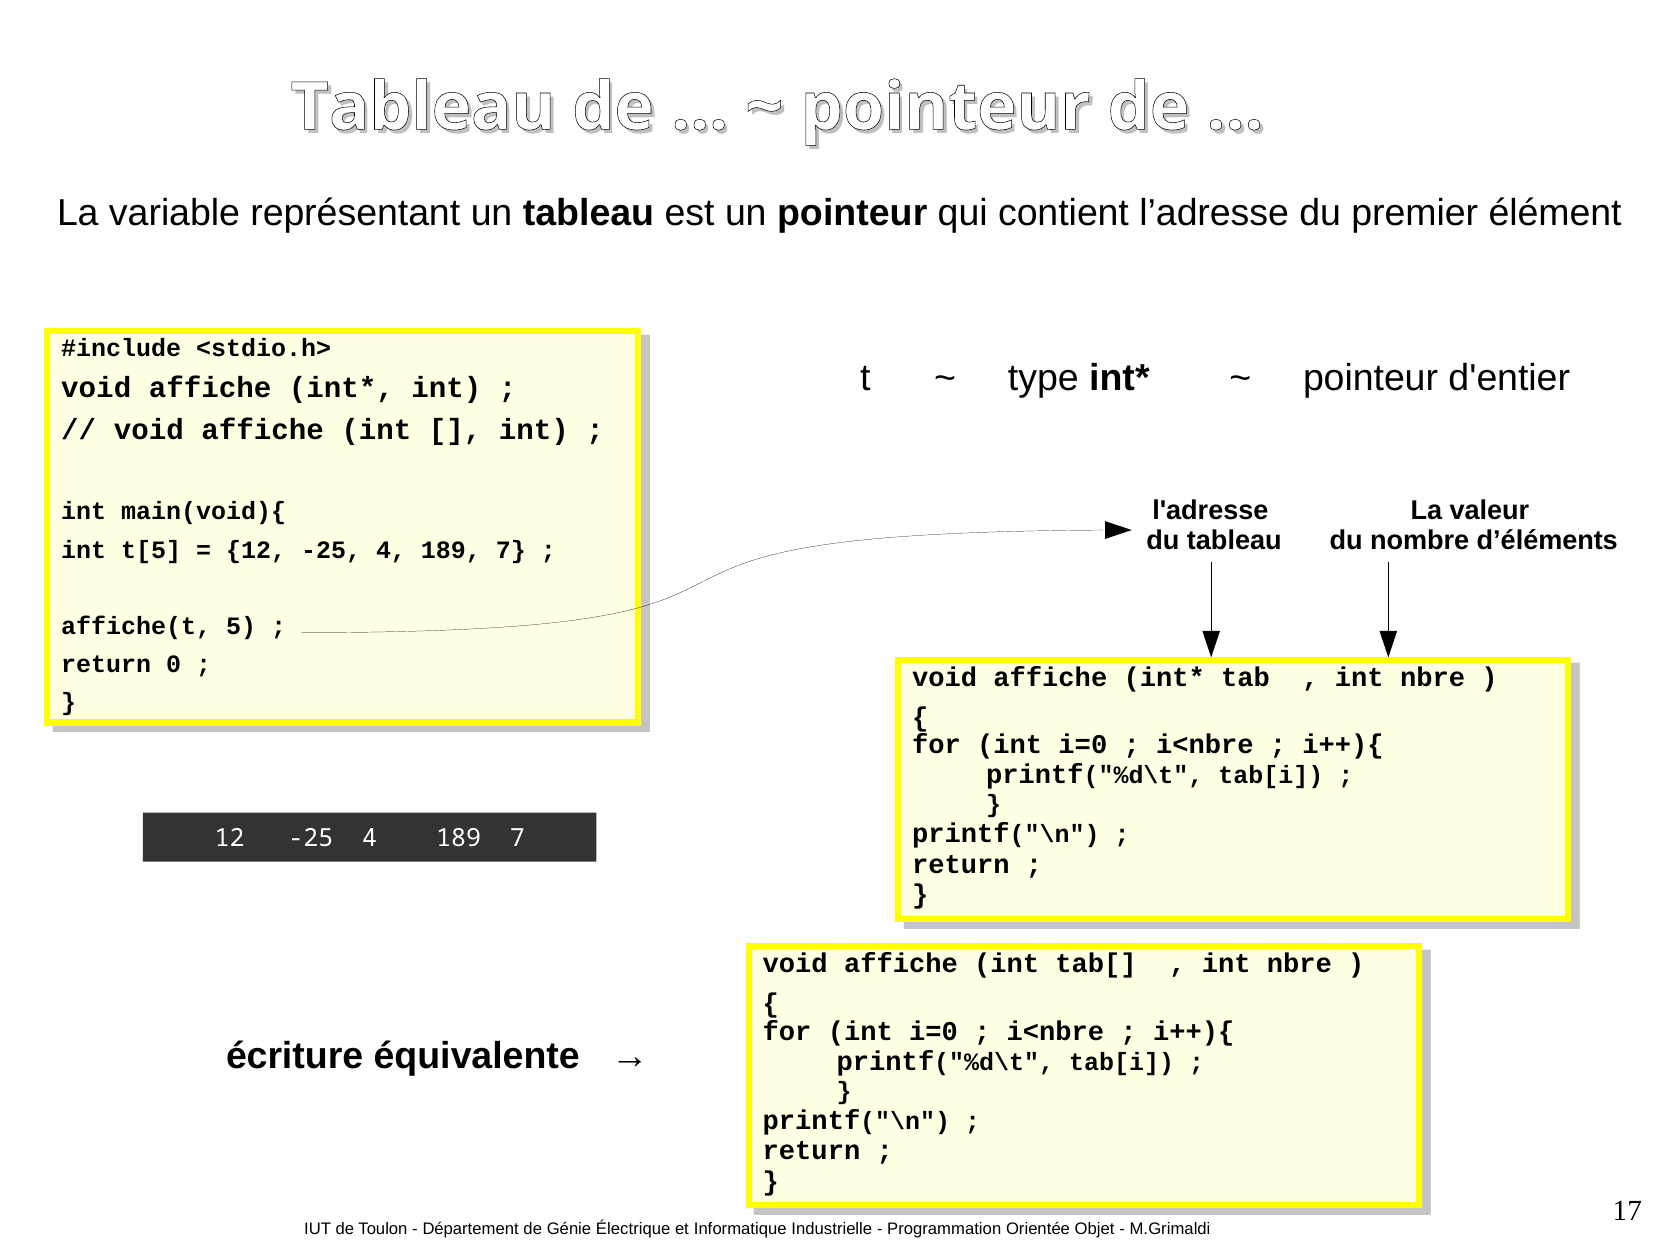

# Tableau de ... ~ pointeur de ...
La variable représentant un tableau est un pointeur qui contient l’adresse du premier élément
#include <stdio.h>
void affiche (int*, int) ;
// void affiche (int [], int) ;
int main(void){
int t[5] = {12, -25, 4, 189, 7} ;
affiche(t, 5) ;
return 0 ;
}
t	~	type int*		~	pointeur d'entier
l'adresse
du tableau
La valeur
du nombre d’éléments
void affiche (int* tab , int nbre )
{
for (int i=0 ; i<nbre ; i++){
	printf("%d\t", tab[i]) ;
	}
printf("\n") ;
return ;
}
12	-25	4	189	7
void affiche (int tab[] , int nbre )
{
for (int i=0 ; i<nbre ; i++){
	printf("%d\t", tab[i]) ;
	}
printf("\n") ;
return ;
}
écriture équivalente →